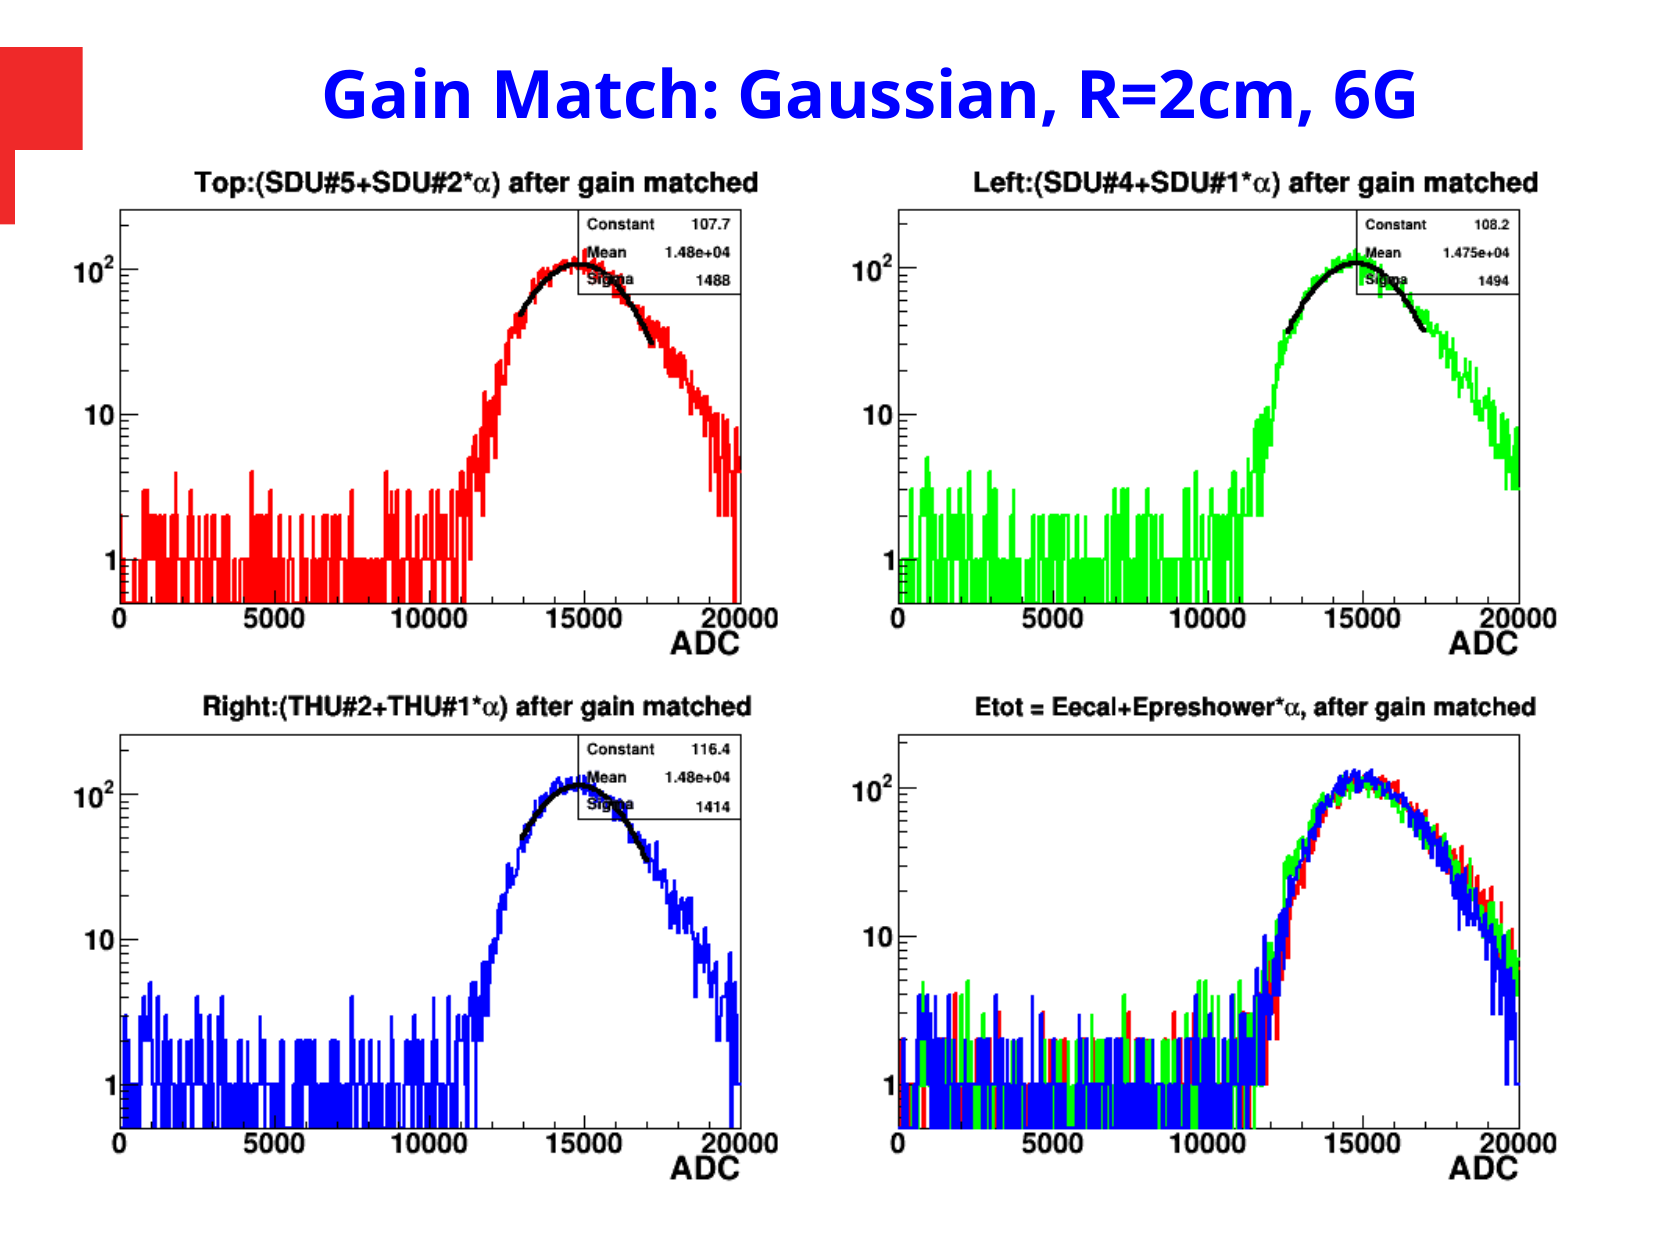

# Gain Match: Gaussian, R=2cm, 6G
1
9